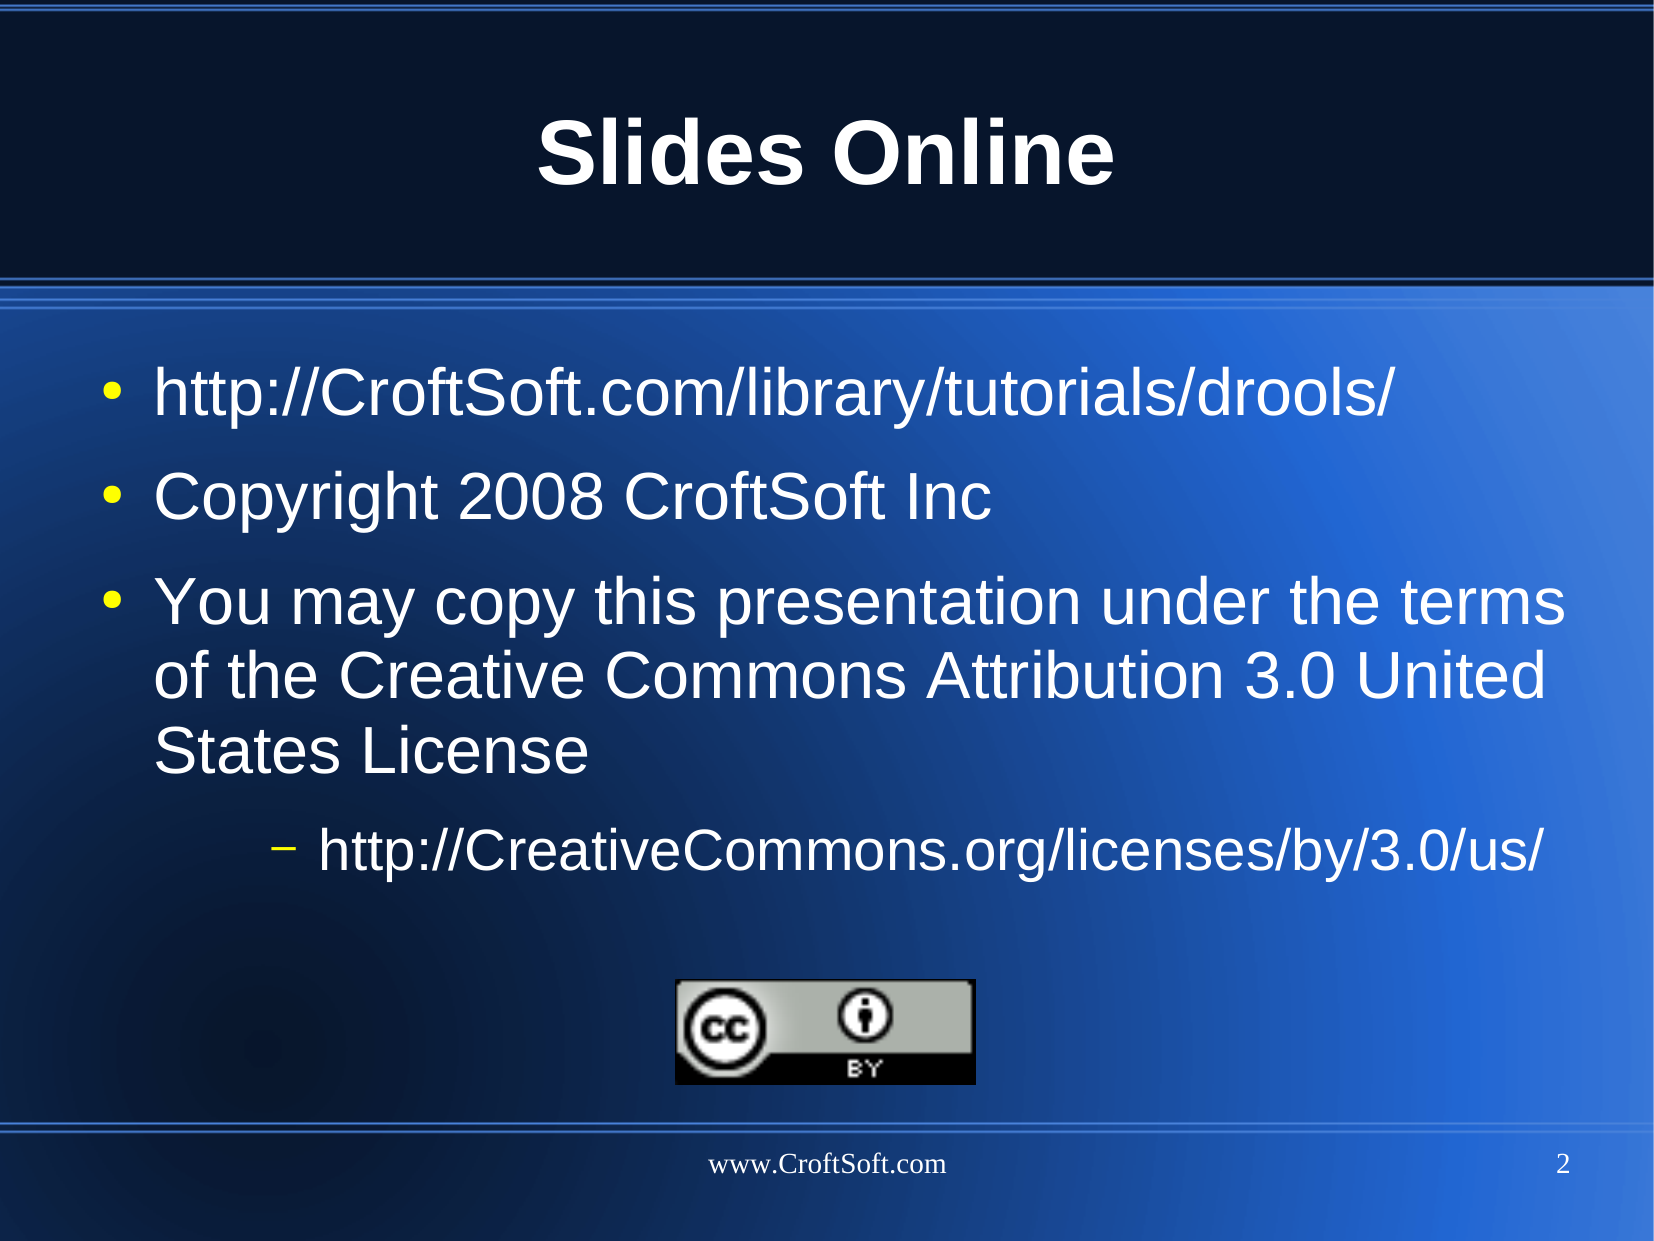

# Slides Online
http://CroftSoft.com/library/tutorials/drools/
Copyright 2008 CroftSoft Inc
You may copy this presentation under the terms of the Creative Commons Attribution 3.0 United States License
http://CreativeCommons.org/licenses/by/3.0/us/
www.CroftSoft.com
2